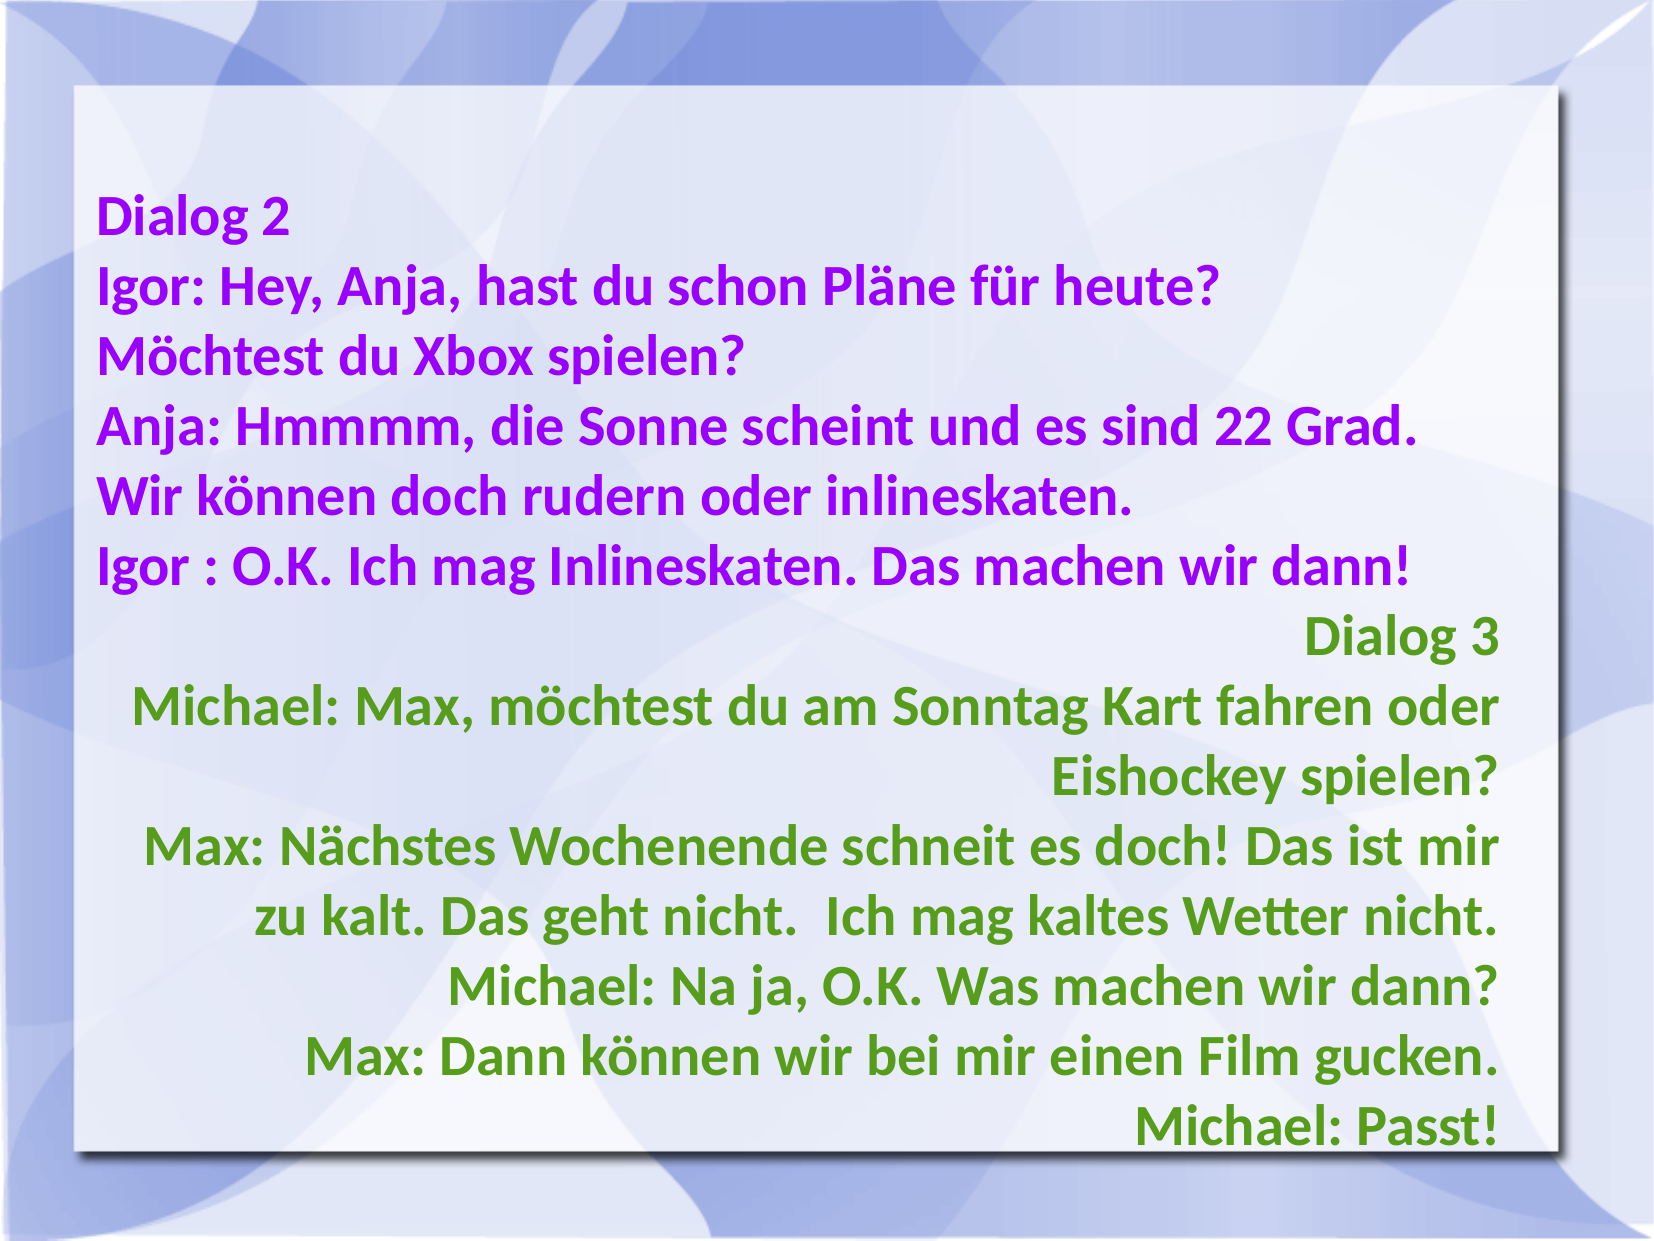

Dialog 2
Igor: Hey, Anja, hast du schon Pläne für heute?
Möchtest du Xbox spielen?
Anja: Hmmmm, die Sonne scheint und es sind 22 Grad. Wir können doch rudern oder inlineskaten.
Igor : O.K. Ich mag Inlineskaten. Das machen wir dann!
Dialog 3
Michael: Max, möchtest du am Sonntag Kart fahren oder Eishockey spielen?
Max: Nächstes Wochenende schneit es doch! Das ist mir zu kalt. Das geht nicht. Ich mag kaltes Wetter nicht.
Michael: Na ja, O.K. Was machen wir dann?
Max: Dann können wir bei mir einen Film gucken.
Michael: Passt!